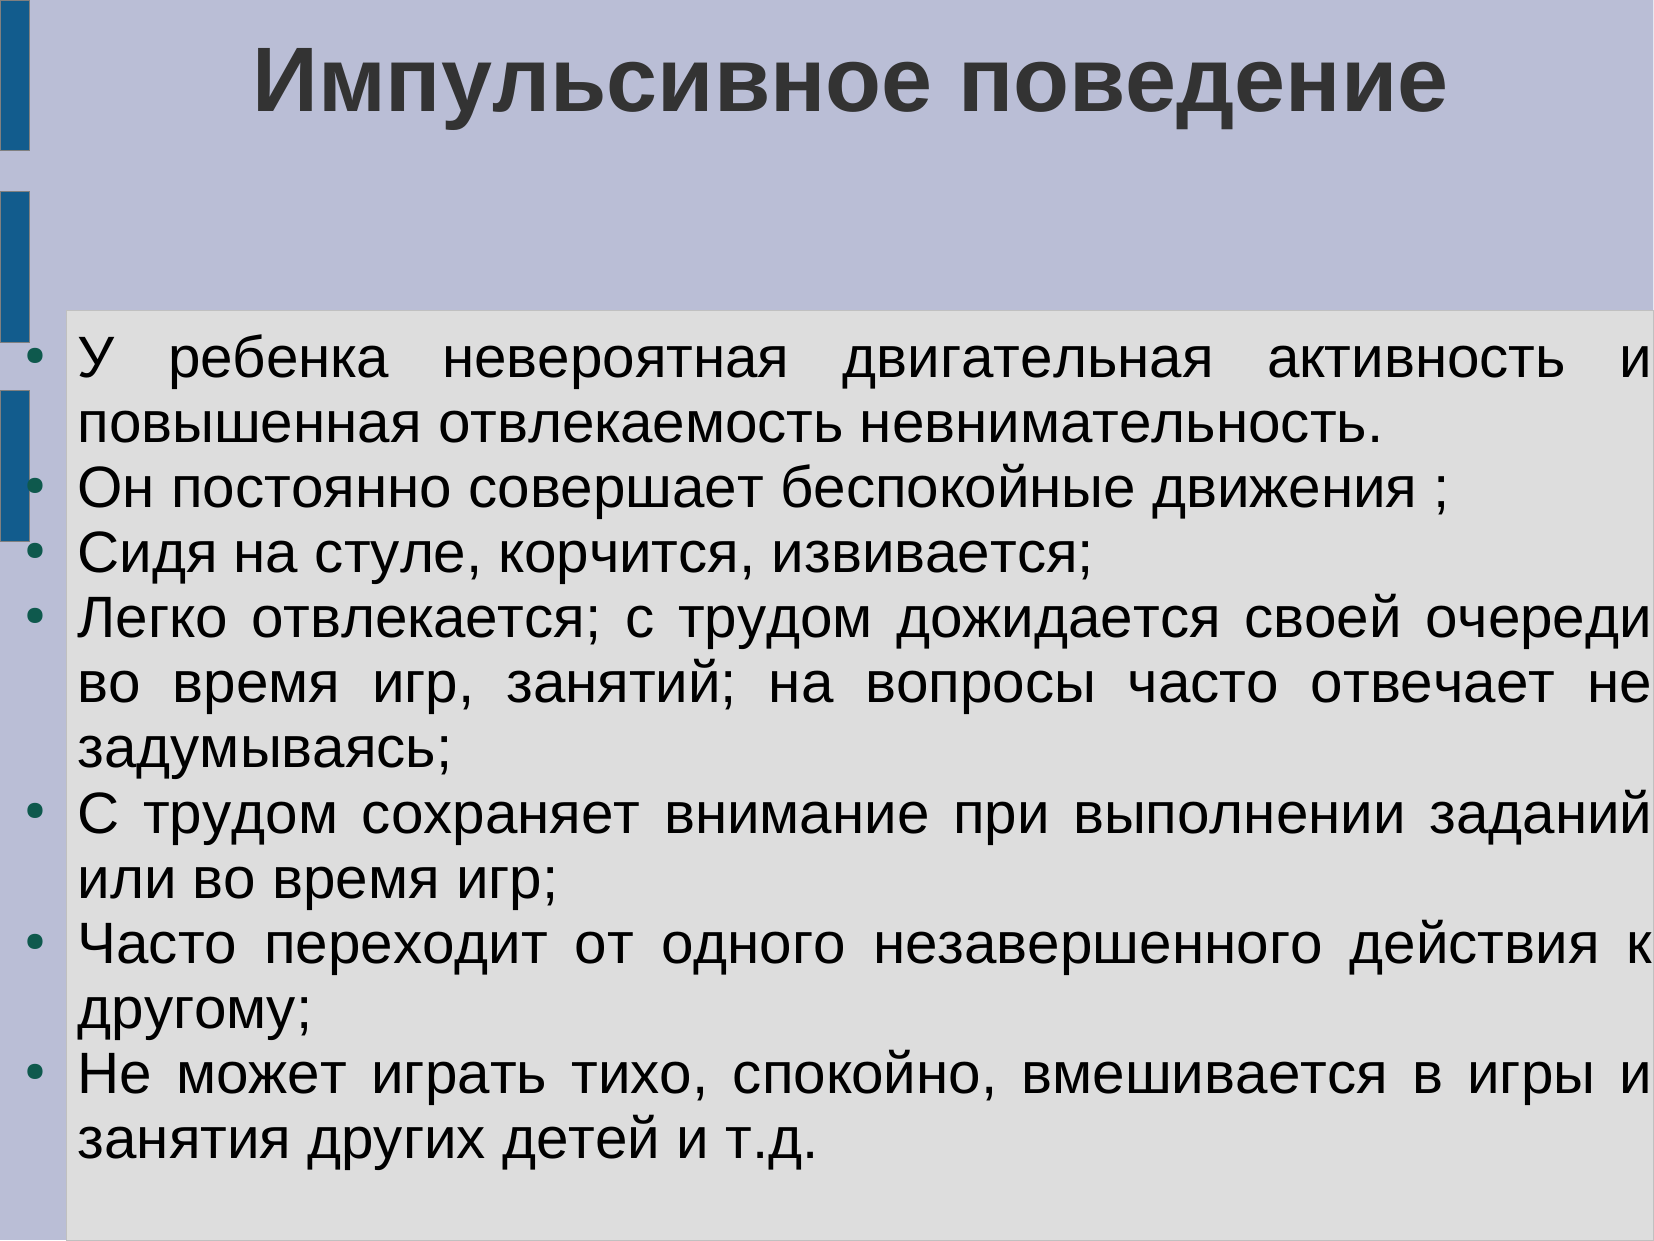

# Импульсивное поведение
У ребенка невероятная двигательная активность и повышенная отвлекаемость невнимательность.
Он постоянно совершает беспокойные движения ;
Сидя на стуле, корчится, извивается;
Легко отвлекается; с трудом дожидается своей очереди во время игр, занятий; на вопросы часто отвечает не задумываясь;
С трудом сохраняет внимание при выполнении заданий или во время игр;
Часто переходит от одного незавершенного действия к другому;
Не может играть тихо, спокойно, вмешивается в игры и занятия других детей и т.д.